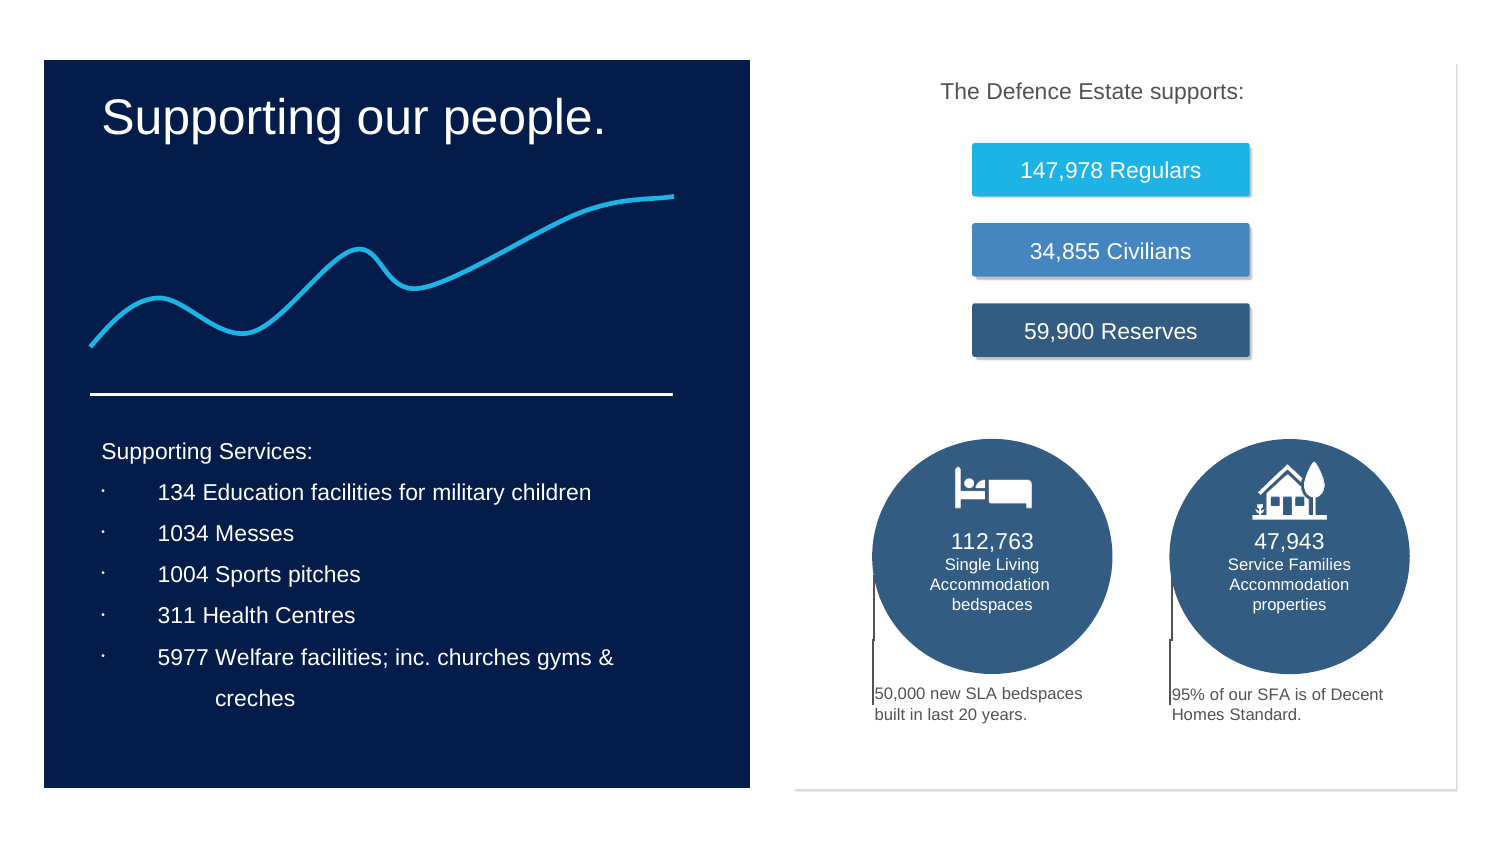

The Defence Estate supports:
Supporting our people.
147,978 Regulars
34,855 Civilians
59,900 Reserves
Supporting Services:
134 Education facilities for military children
1034 Messes
1004 Sports pitches
311 Health Centres
5977 Welfare facilities; inc. churches gyms & creches
112,763
Single Living Accommodation
bedspaces
50,000 new SLA bedspaces built in last 20 years.
47,943
Service Families Accommodation properties
95% of our SFA is of Decent Homes Standard.